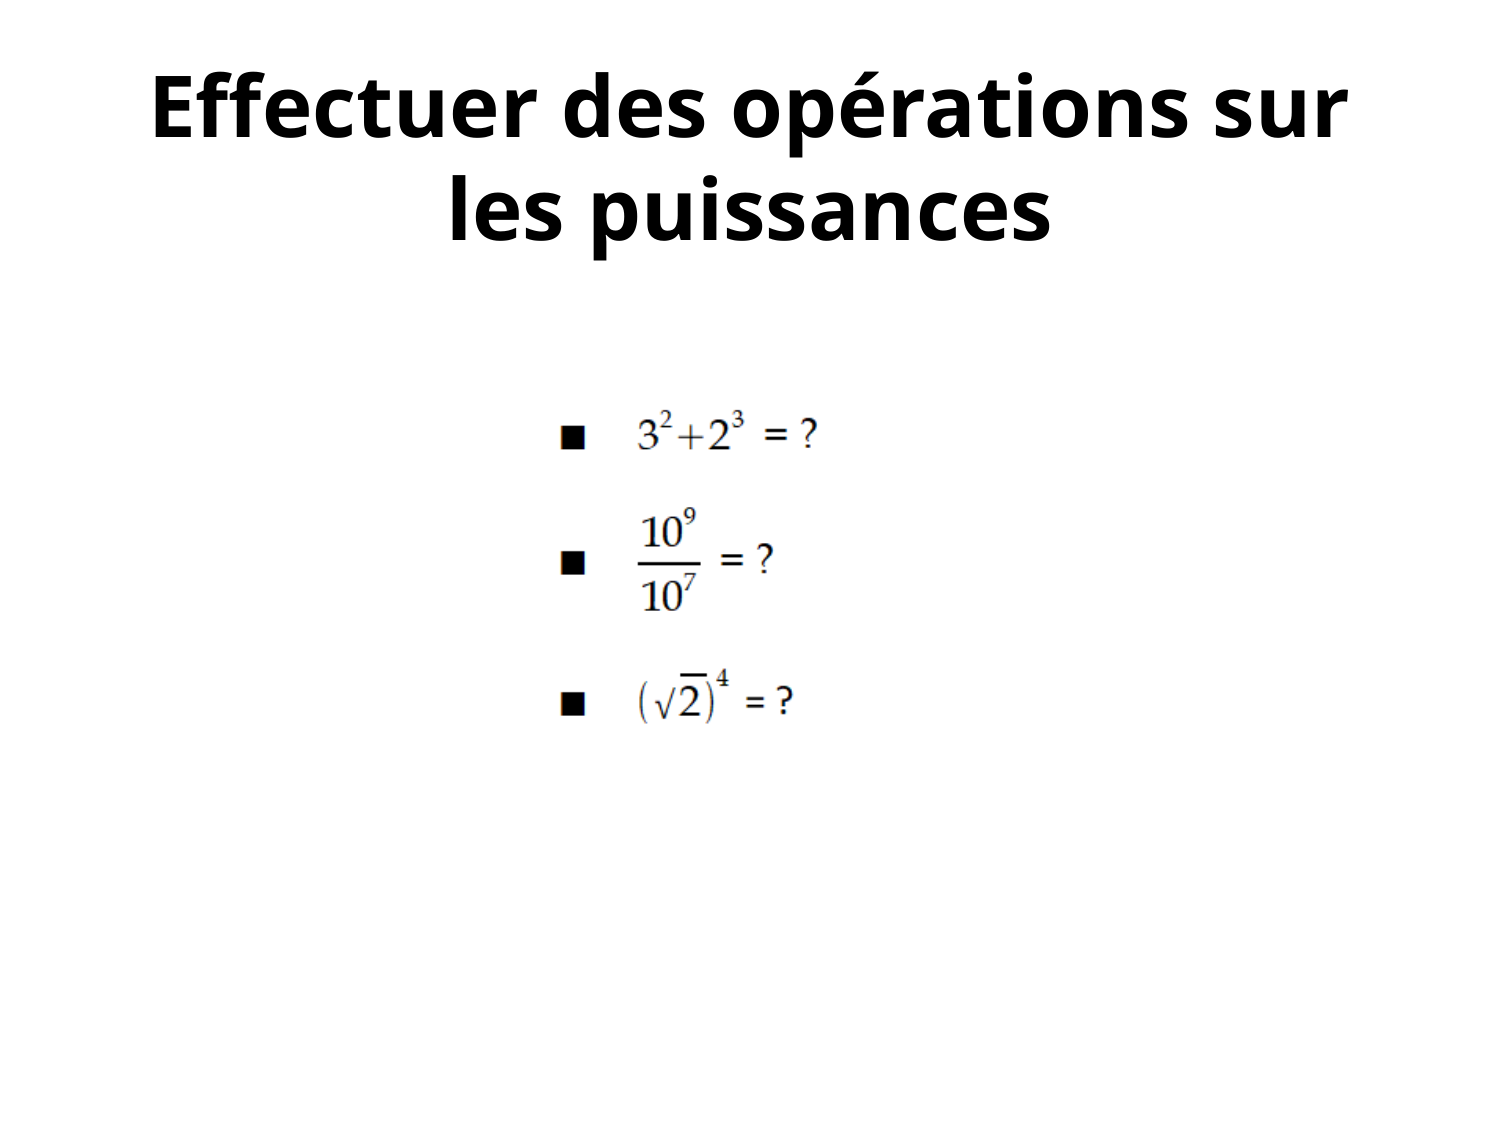

# Effectuer des opérations sur les puissances